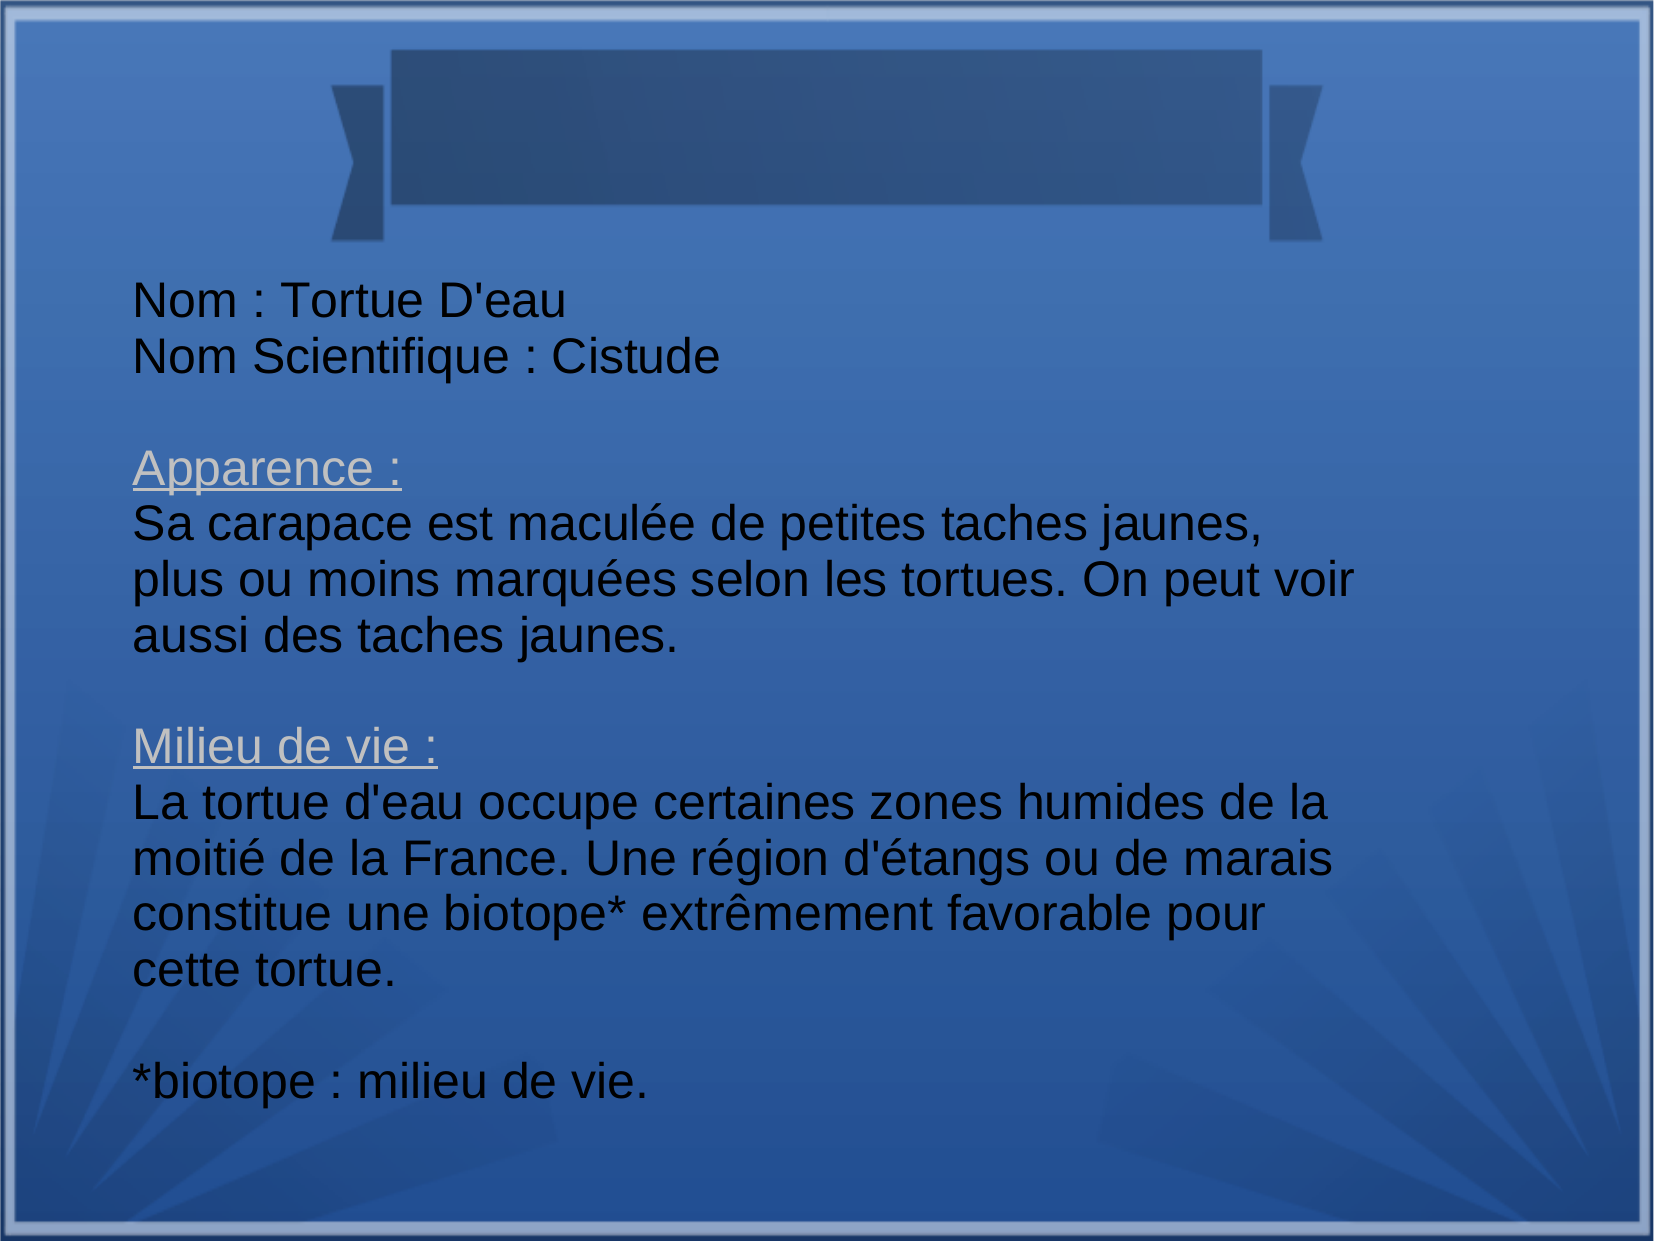

Nom : Tortue D'eau
Nom Scientifique : Cistude
Apparence :
Sa carapace est maculée de petites taches jaunes, plus ou moins marquées selon les tortues. On peut voir aussi des taches jaunes.
Milieu de vie :
La tortue d'eau occupe certaines zones humides de la moitié de la France. Une région d'étangs ou de marais constitue une biotope* extrêmement favorable pour cette tortue.
*biotope : milieu de vie.